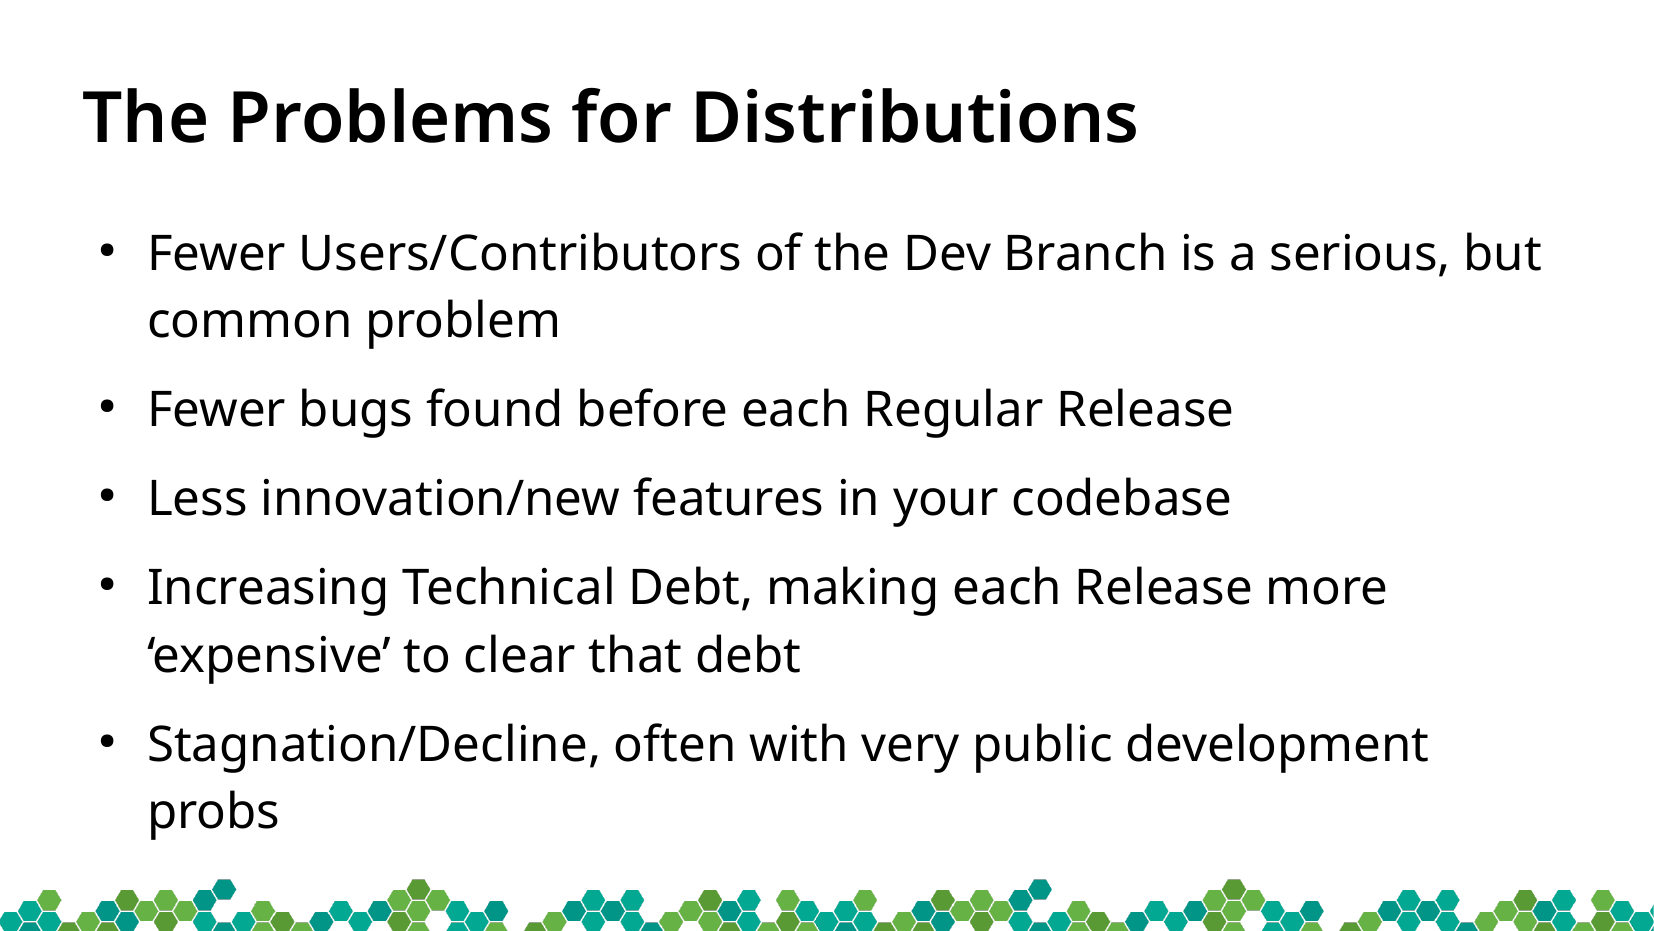

# The Problems for Distributions
Fewer Users/Contributors of the Dev Branch is a serious, but common problem
Fewer bugs found before each Regular Release
Less innovation/new features in your codebase
Increasing Technical Debt, making each Release more ‘expensive’ to clear that debt
Stagnation/Decline, often with very public development probs